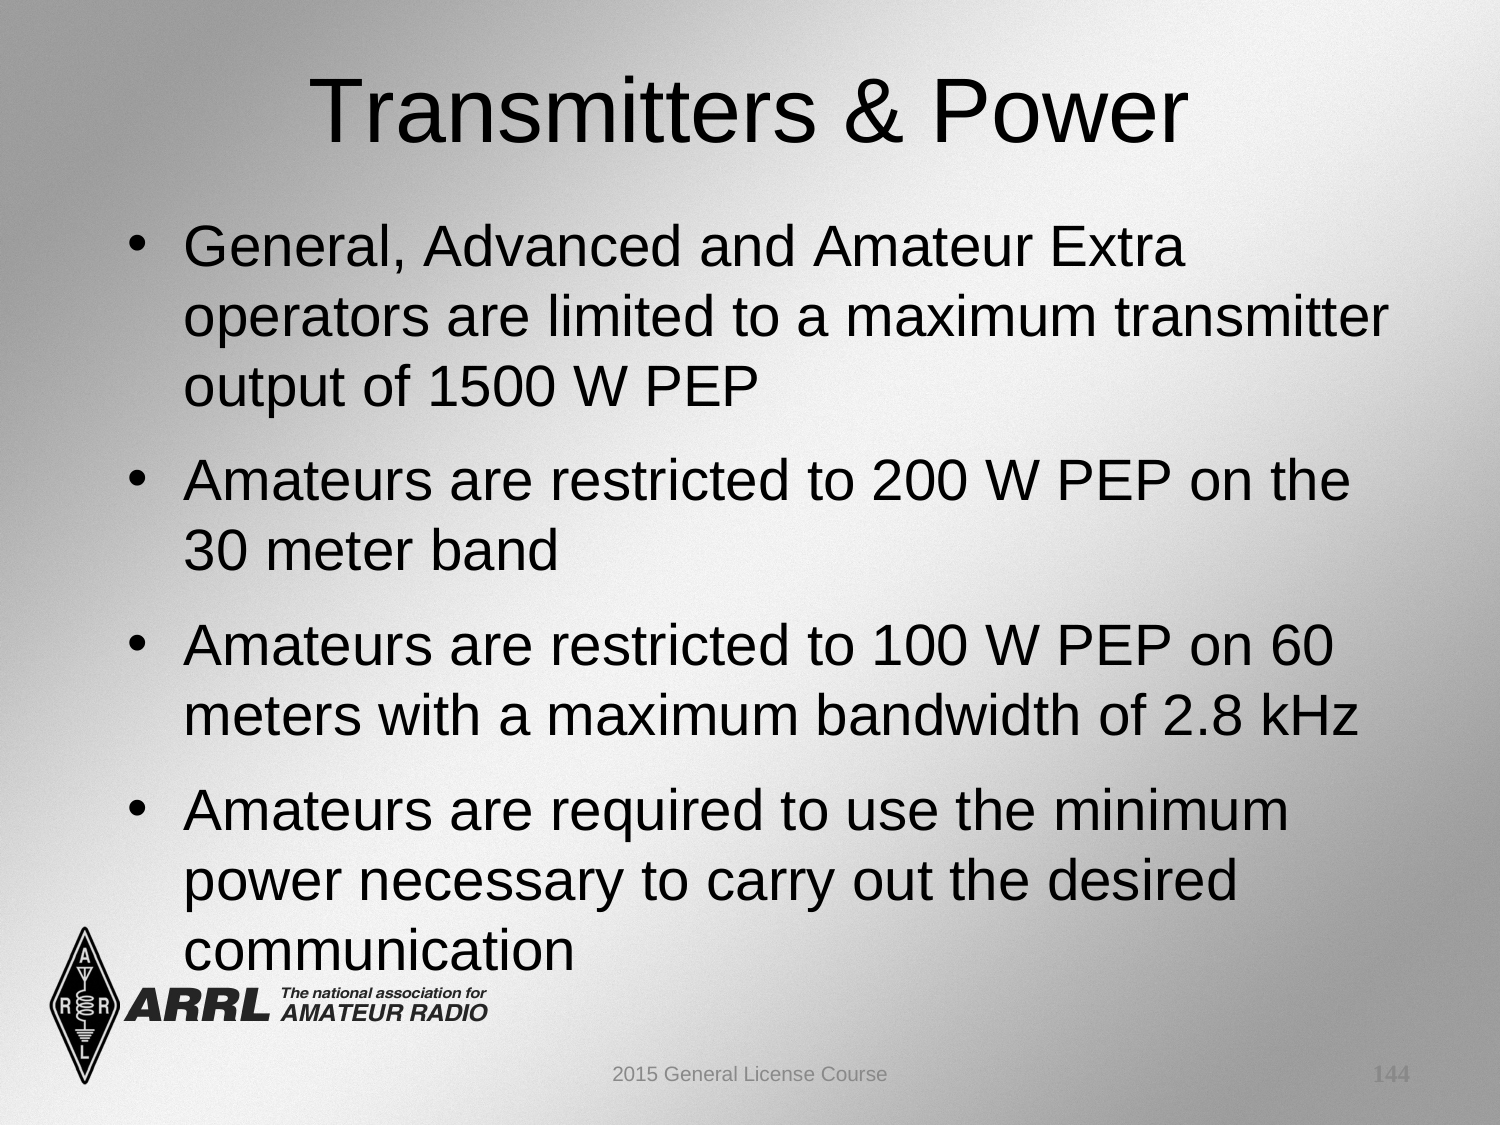

Transmitters & Power
General, Advanced and Amateur Extra operators are limited to a maximum transmitter output of 1500 W PEP
Amateurs are restricted to 200 W PEP on the 30 meter band
Amateurs are restricted to 100 W PEP on 60 meters with a maximum bandwidth of 2.8 kHz
Amateurs are required to use the minimum power necessary to carry out the desired communication
2015 General License Course